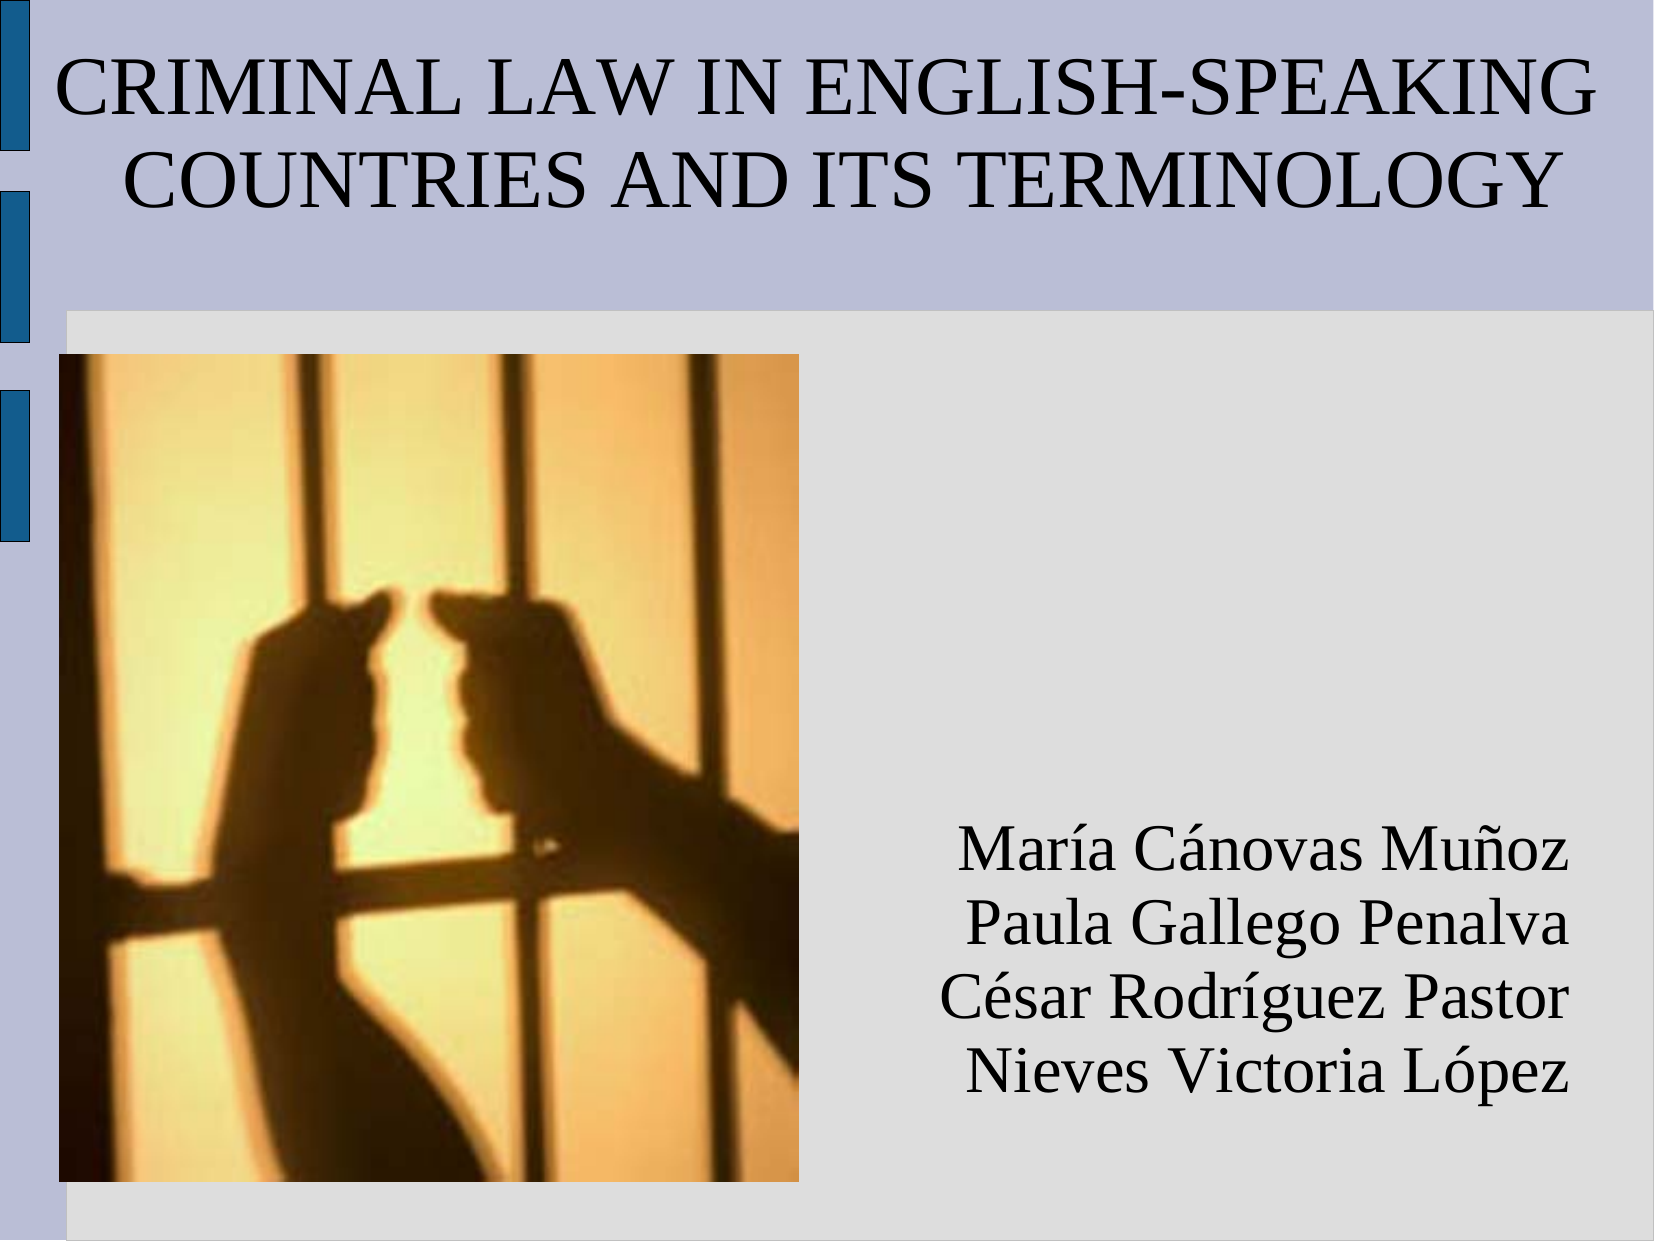

CRIMINAL LAW IN ENGLISH-SPEAKING COUNTRIES AND ITS TERMINOLOGY
# María Cánovas Muñoz
Paula Gallego Penalva
César Rodríguez Pastor
Nieves Victoria López